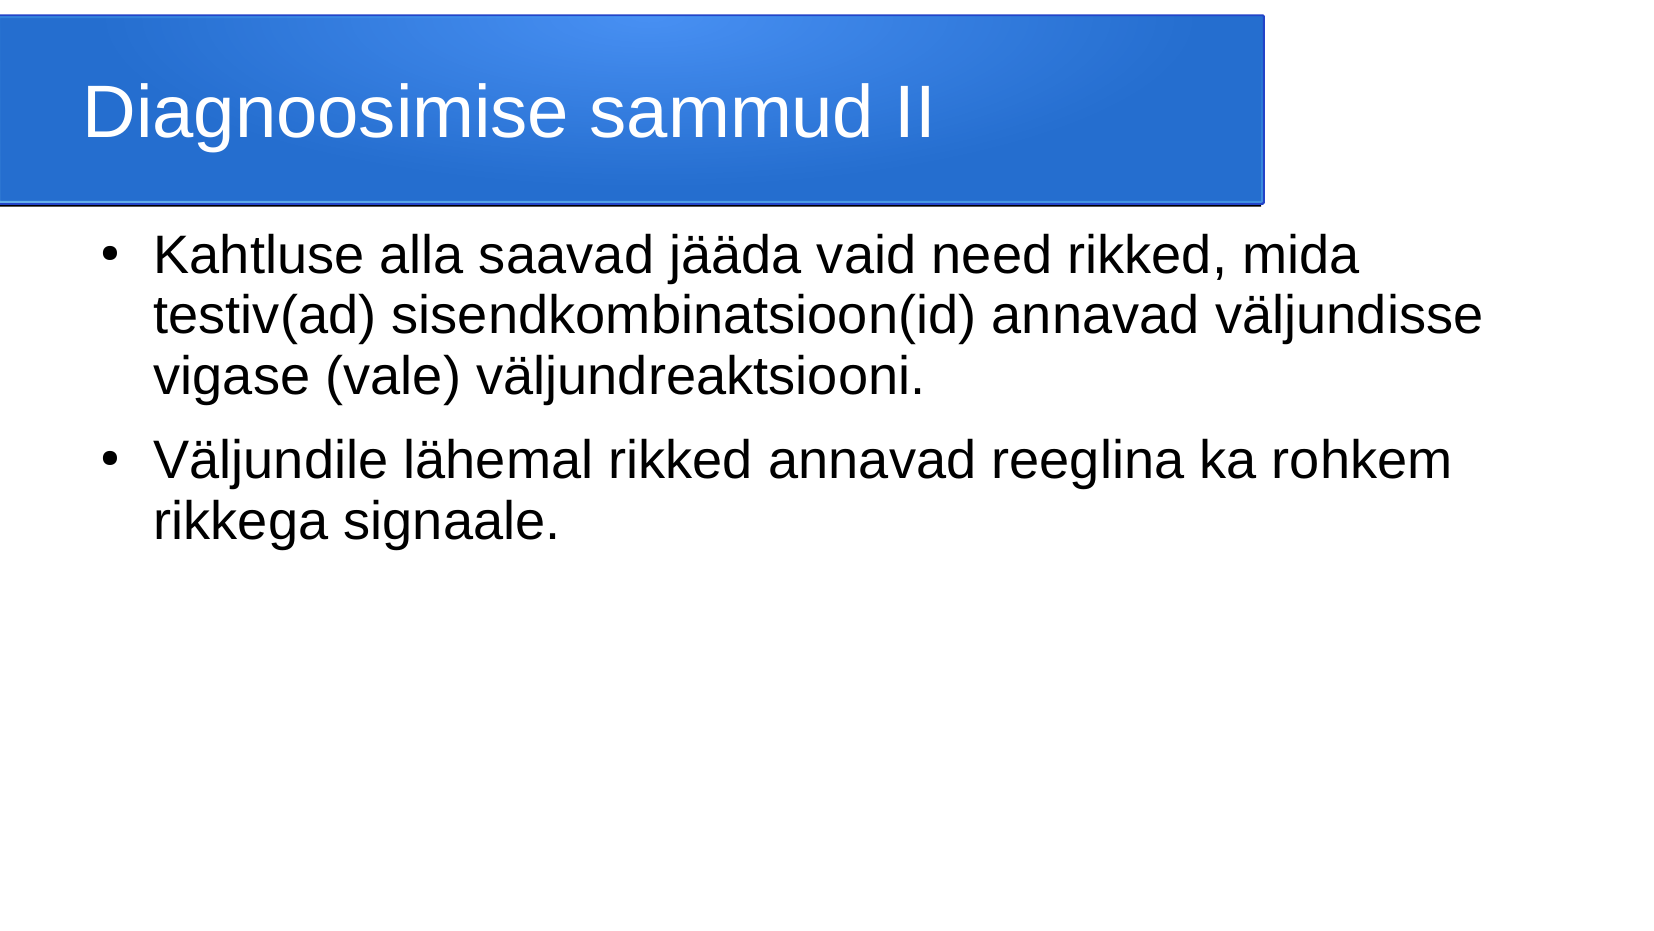

# Diagnoosimise sammud II
Kahtluse alla saavad jääda vaid need rikked, mida testiv(ad) sisendkombinatsioon(id) annavad väljundisse vigase (vale) väljundreaktsiooni.
Väljundile lähemal rikked annavad reeglina ka rohkem rikkega signaale.